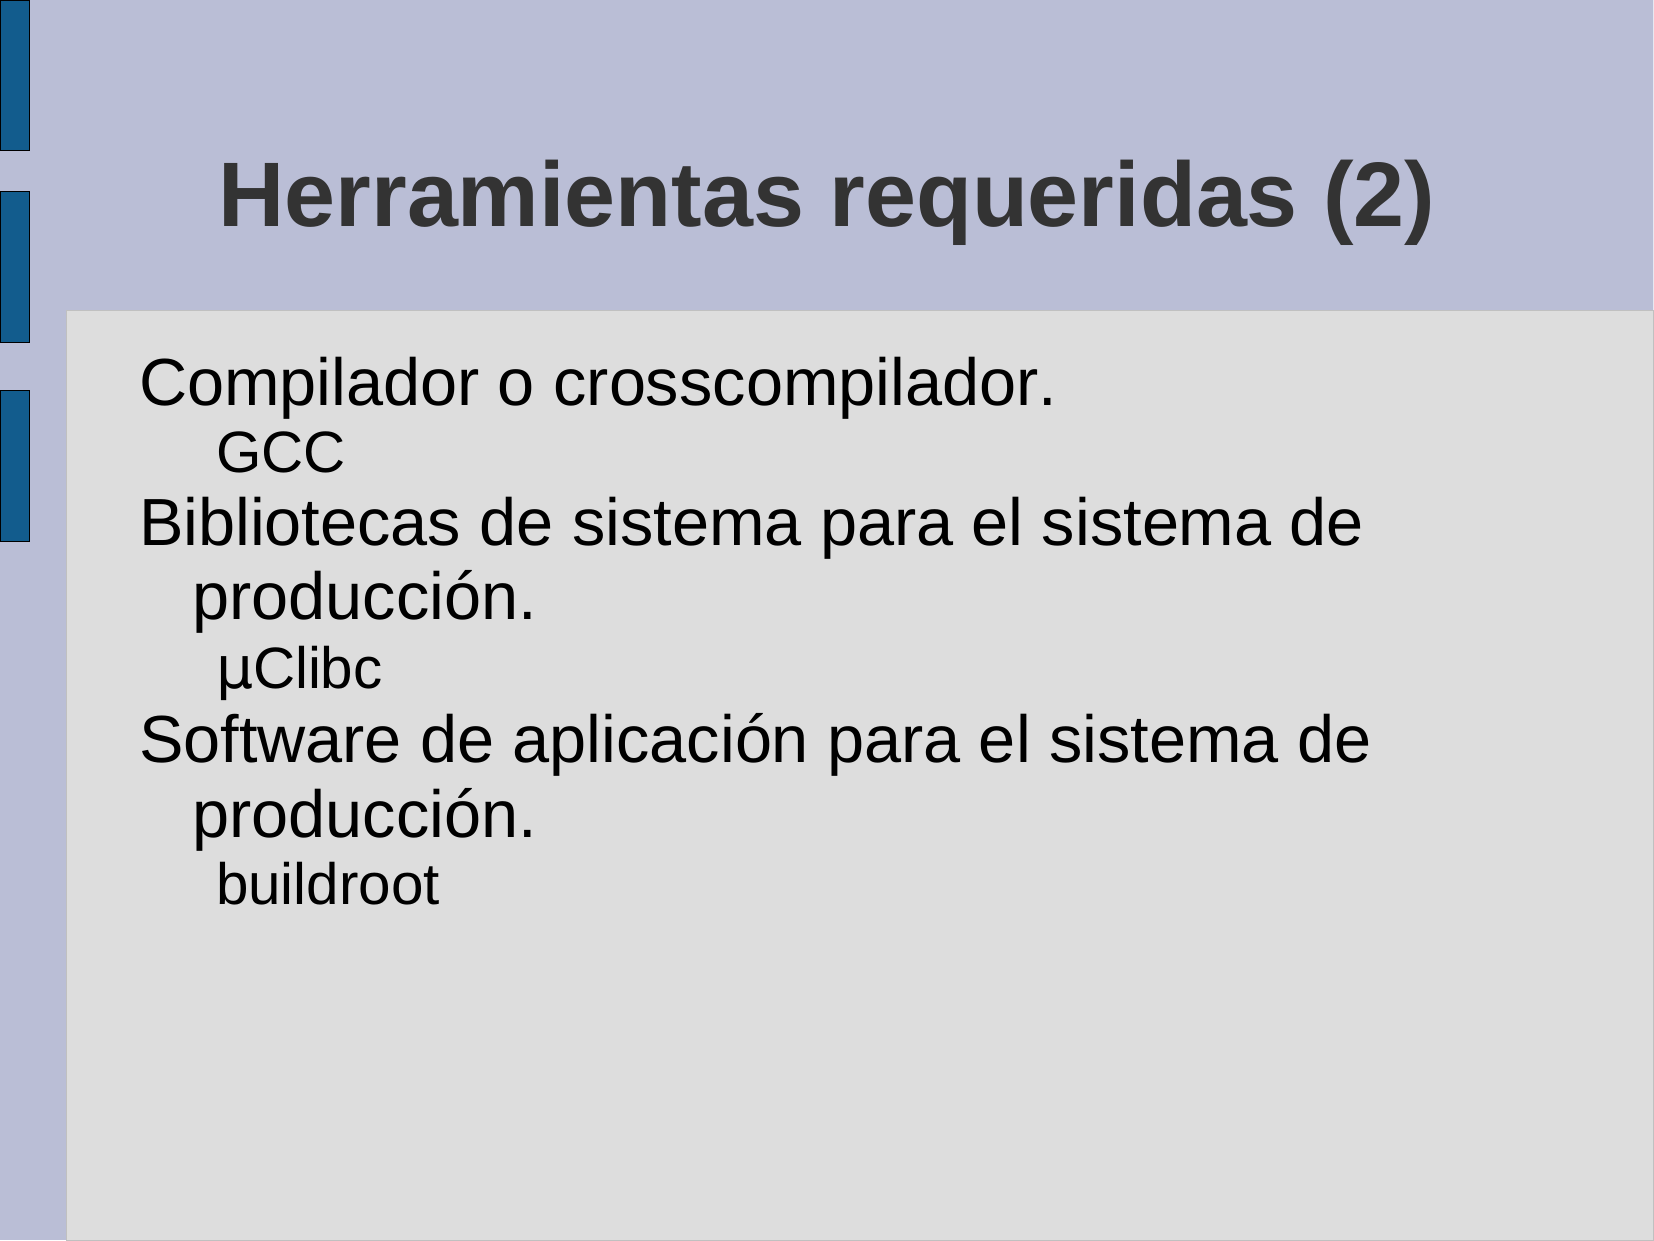

# Herramientas requeridas (2)
Compilador o crosscompilador.
GCC
Bibliotecas de sistema para el sistema de producción.
µClibc
Software de aplicación para el sistema de producción.
buildroot